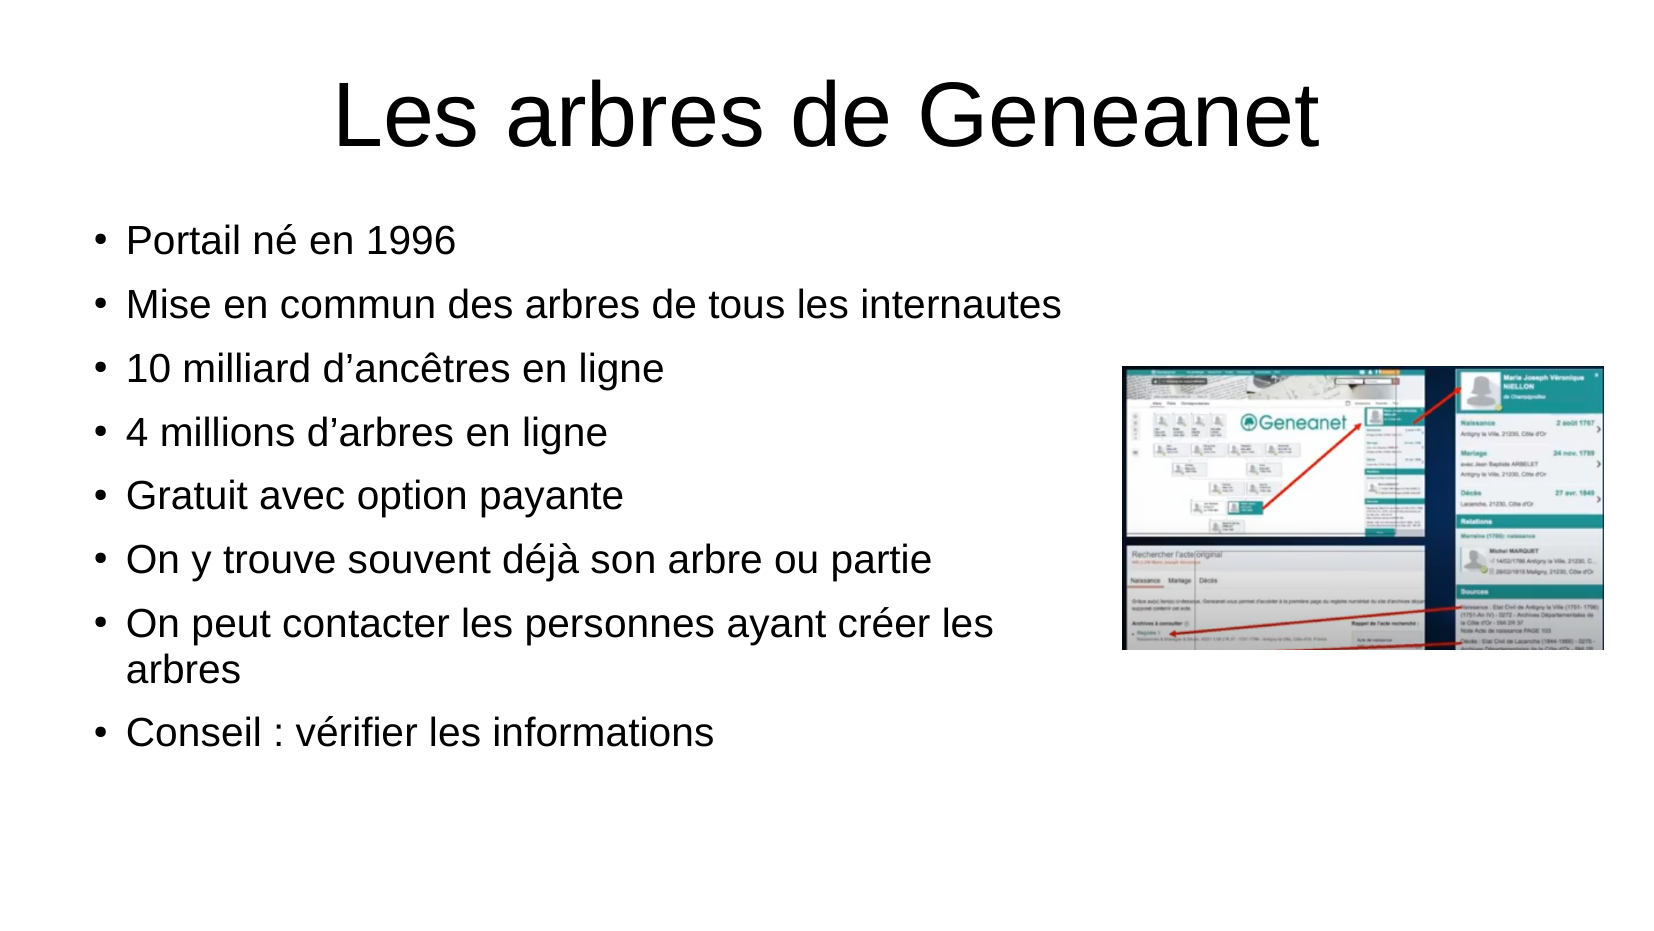

# Les arbres de Geneanet
Portail né en 1996
Mise en commun des arbres de tous les internautes
10 milliard d’ancêtres en ligne
4 millions d’arbres en ligne
Gratuit avec option payante
On y trouve souvent déjà son arbre ou partie
On peut contacter les personnes ayant créer les arbres
Conseil : vérifier les informations